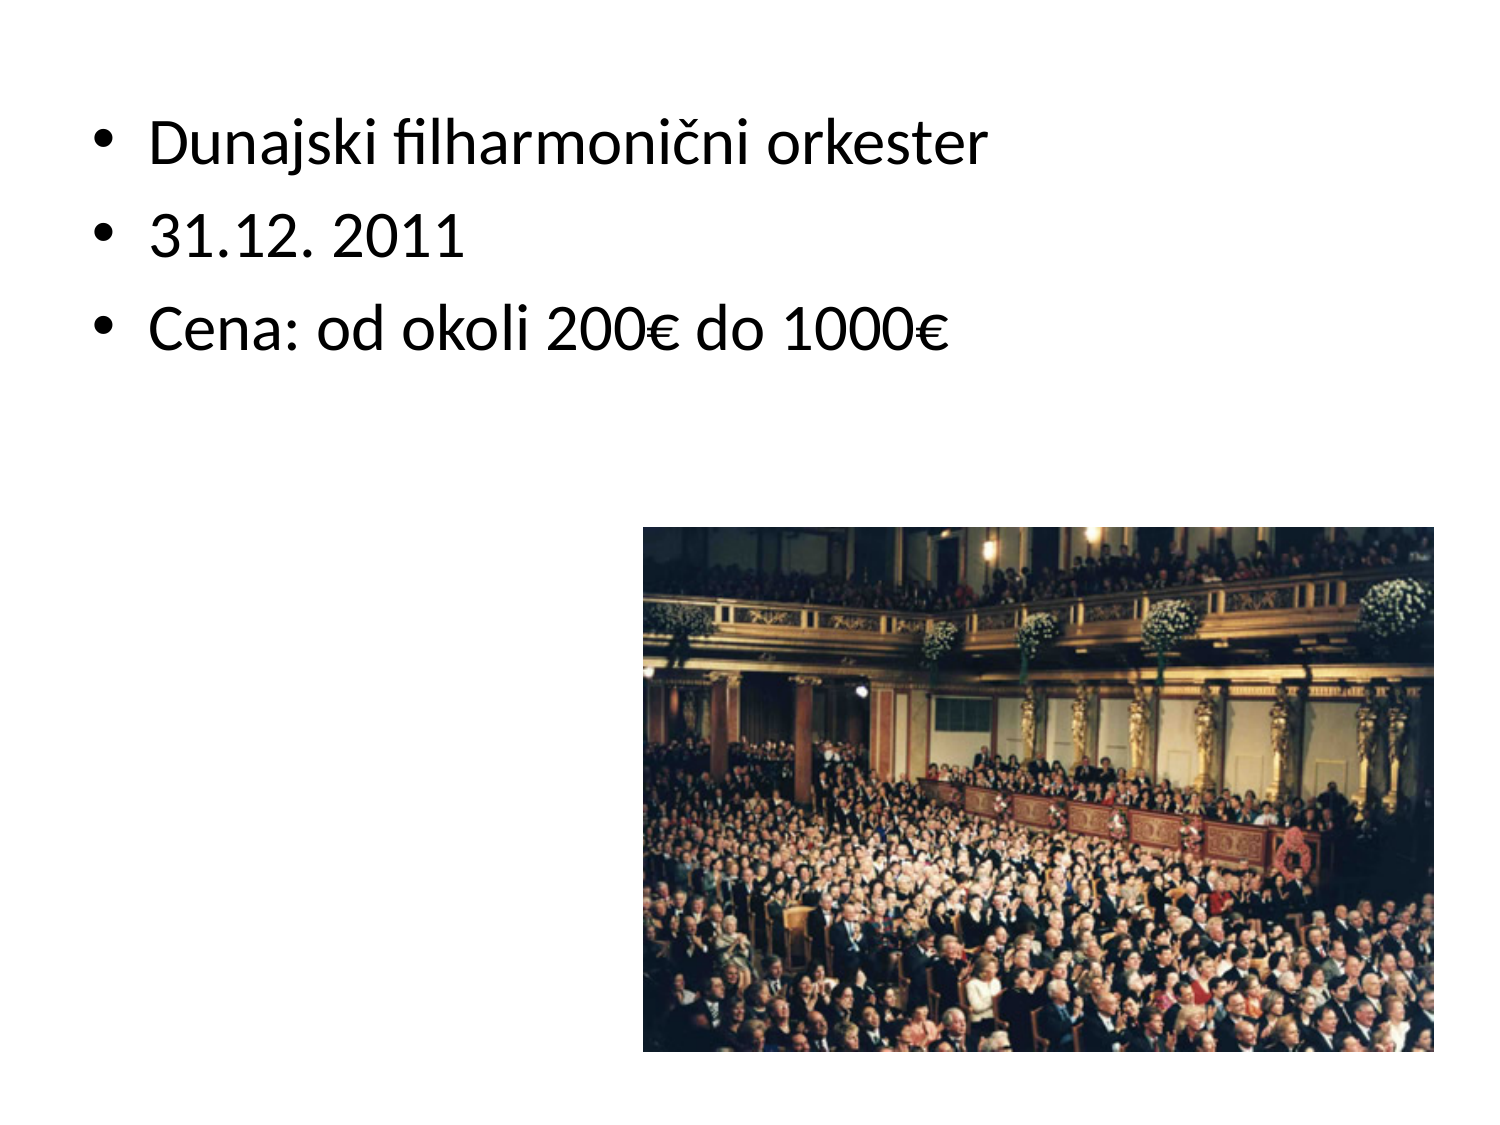

# Dunajski filharmonični orkester
31.12. 2011
Cena: od okoli 200€ do 1000€